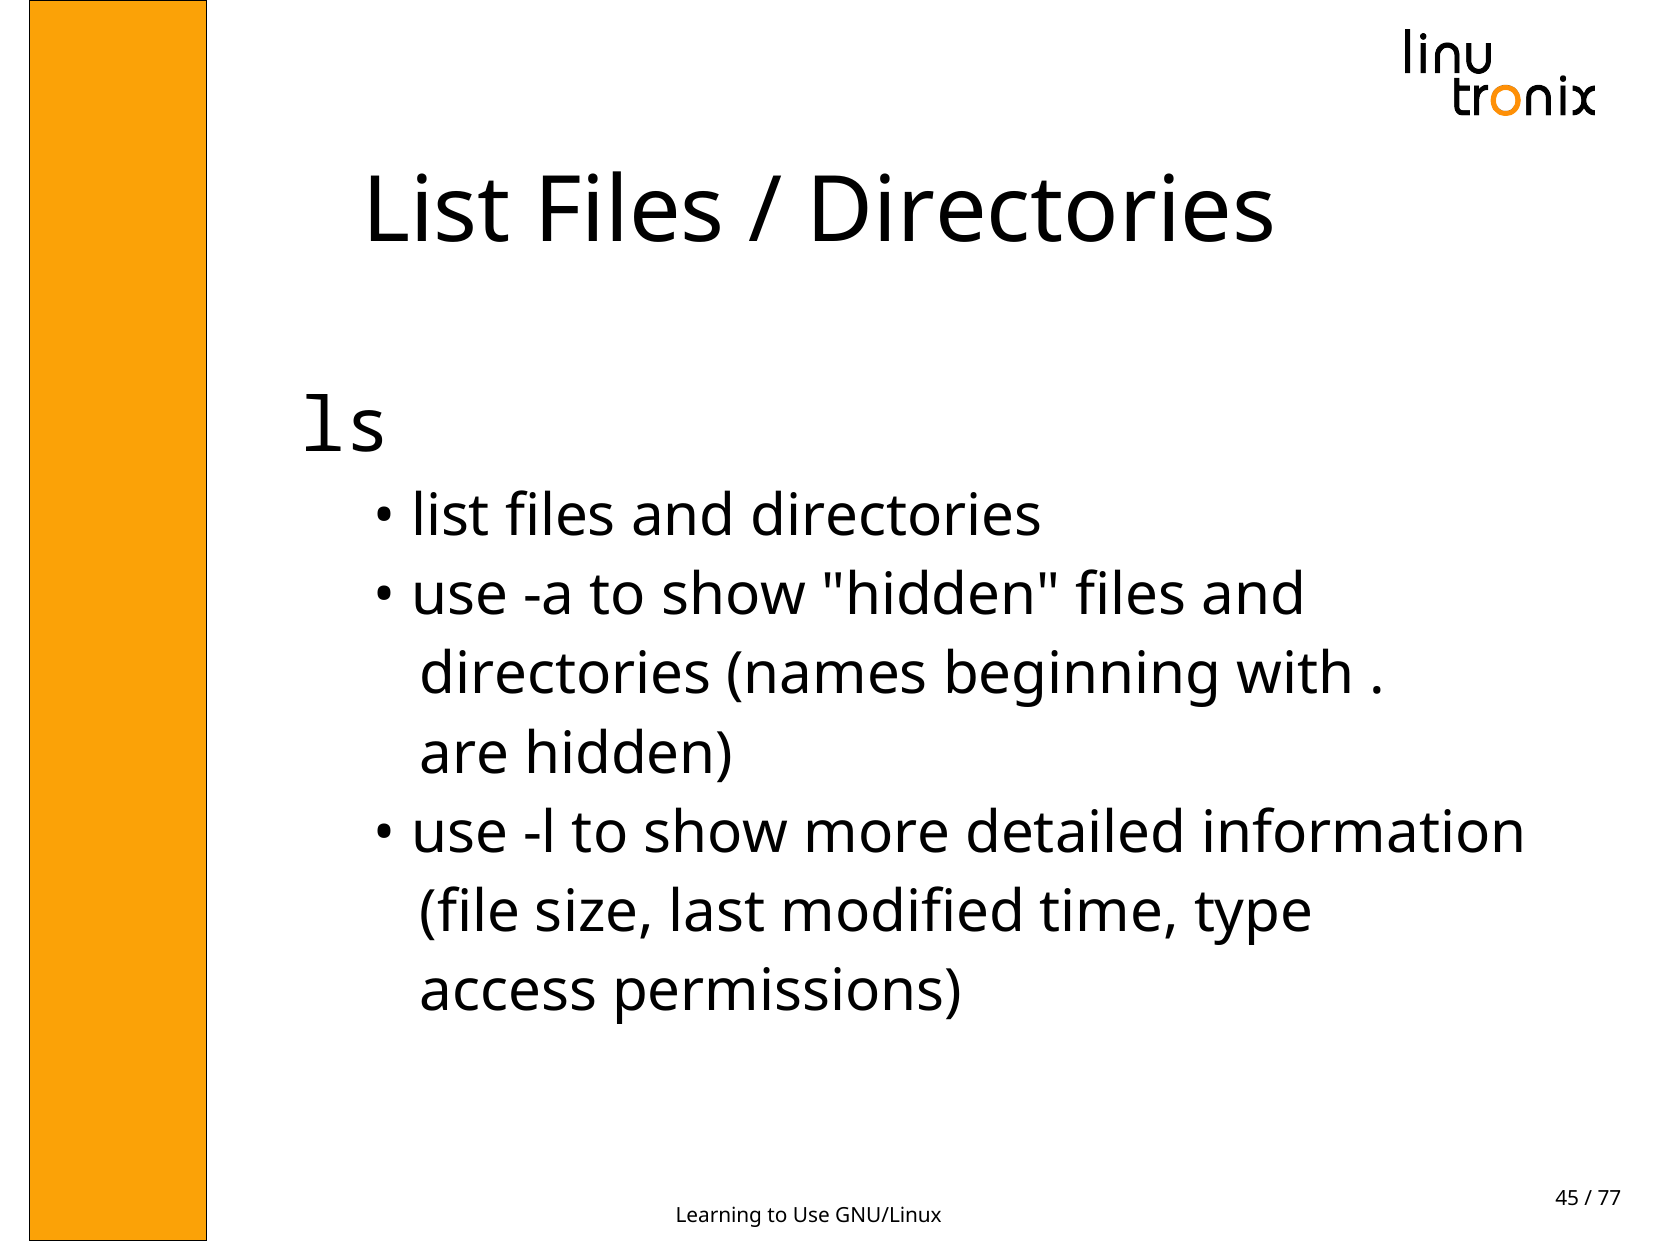

List Files / Directories
ls
	• list files and directories
	• use -a to show "hidden" files and
	 directories (names beginning with .
	 are hidden)
	• use -l to show more detailed information
	 (file size, last modified time, type
	 access permissions)
45
Firmenvorstellung Linutronix V3.3